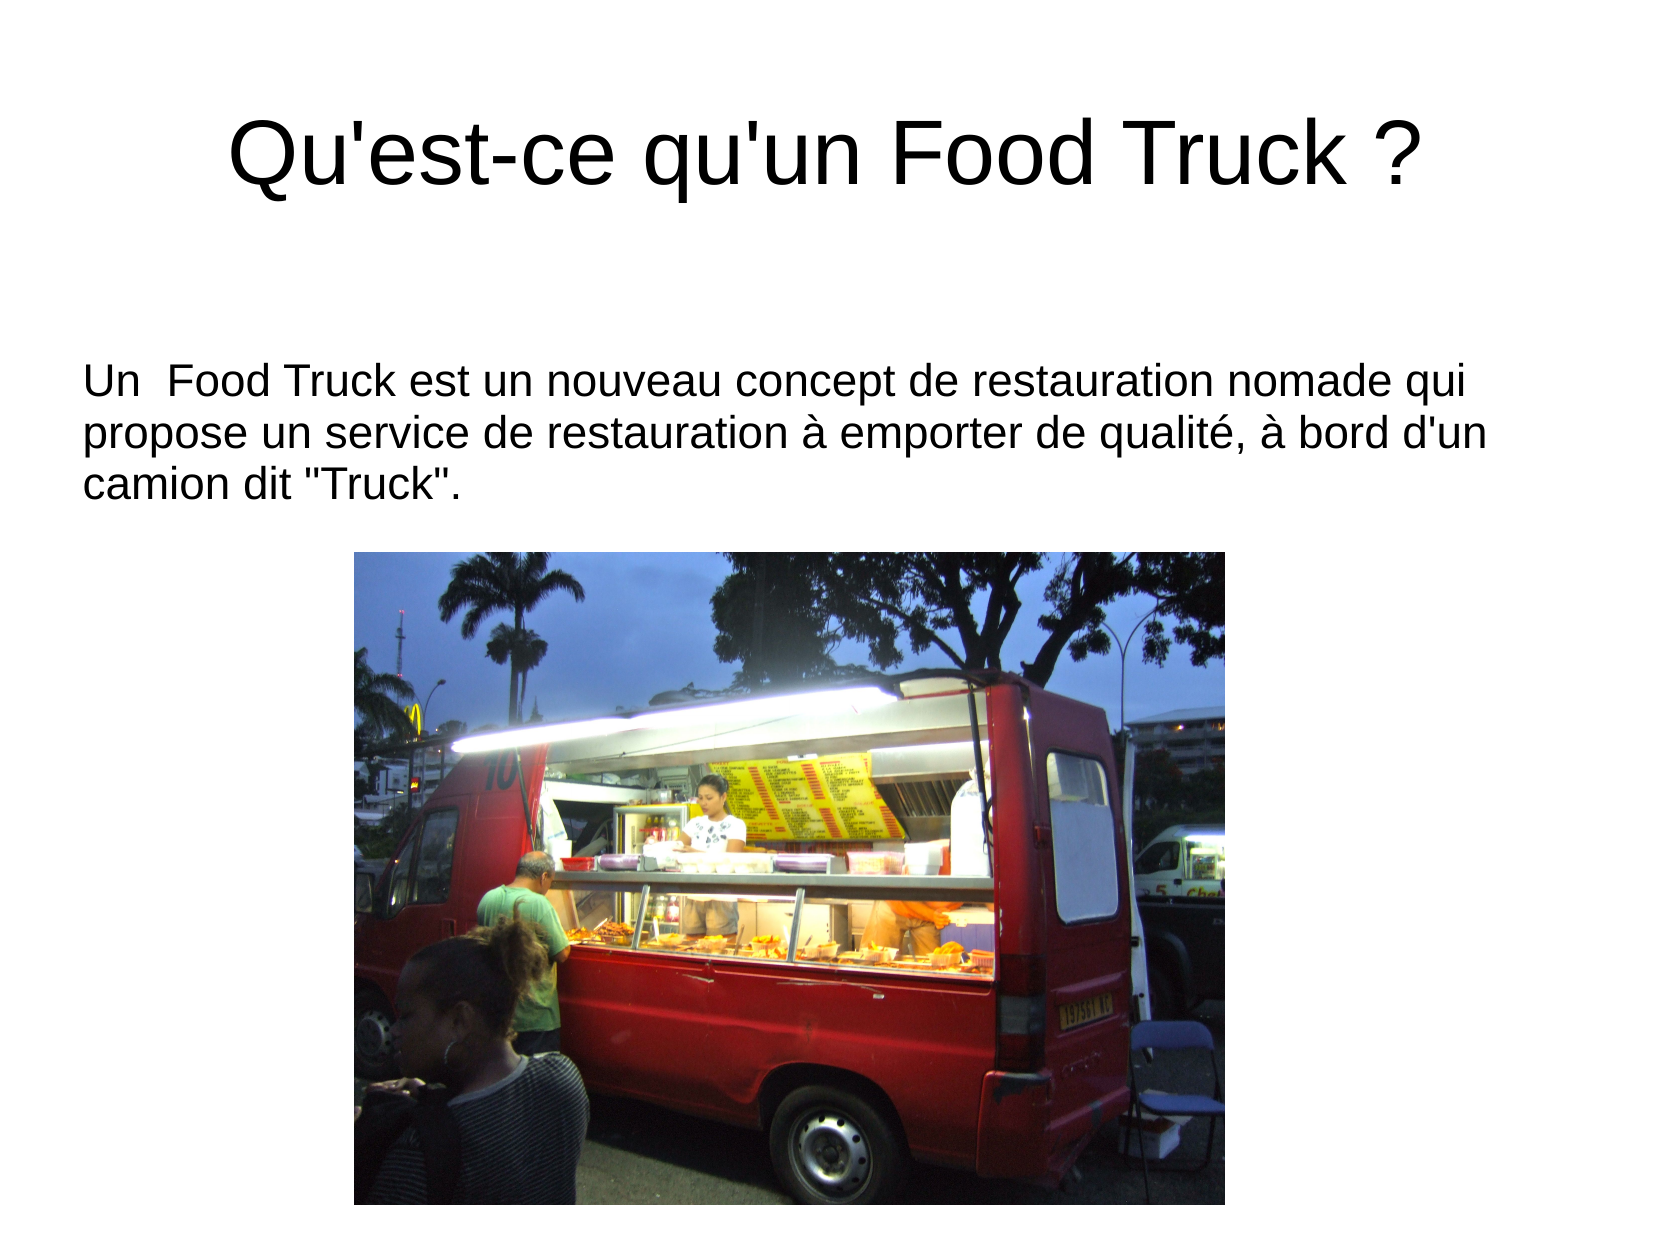

# Qu'est-ce qu'un Food Truck ?
Un Food Truck est un nouveau concept de restauration nomade qui propose un service de restauration à emporter de qualité, à bord d'un camion dit "Truck".